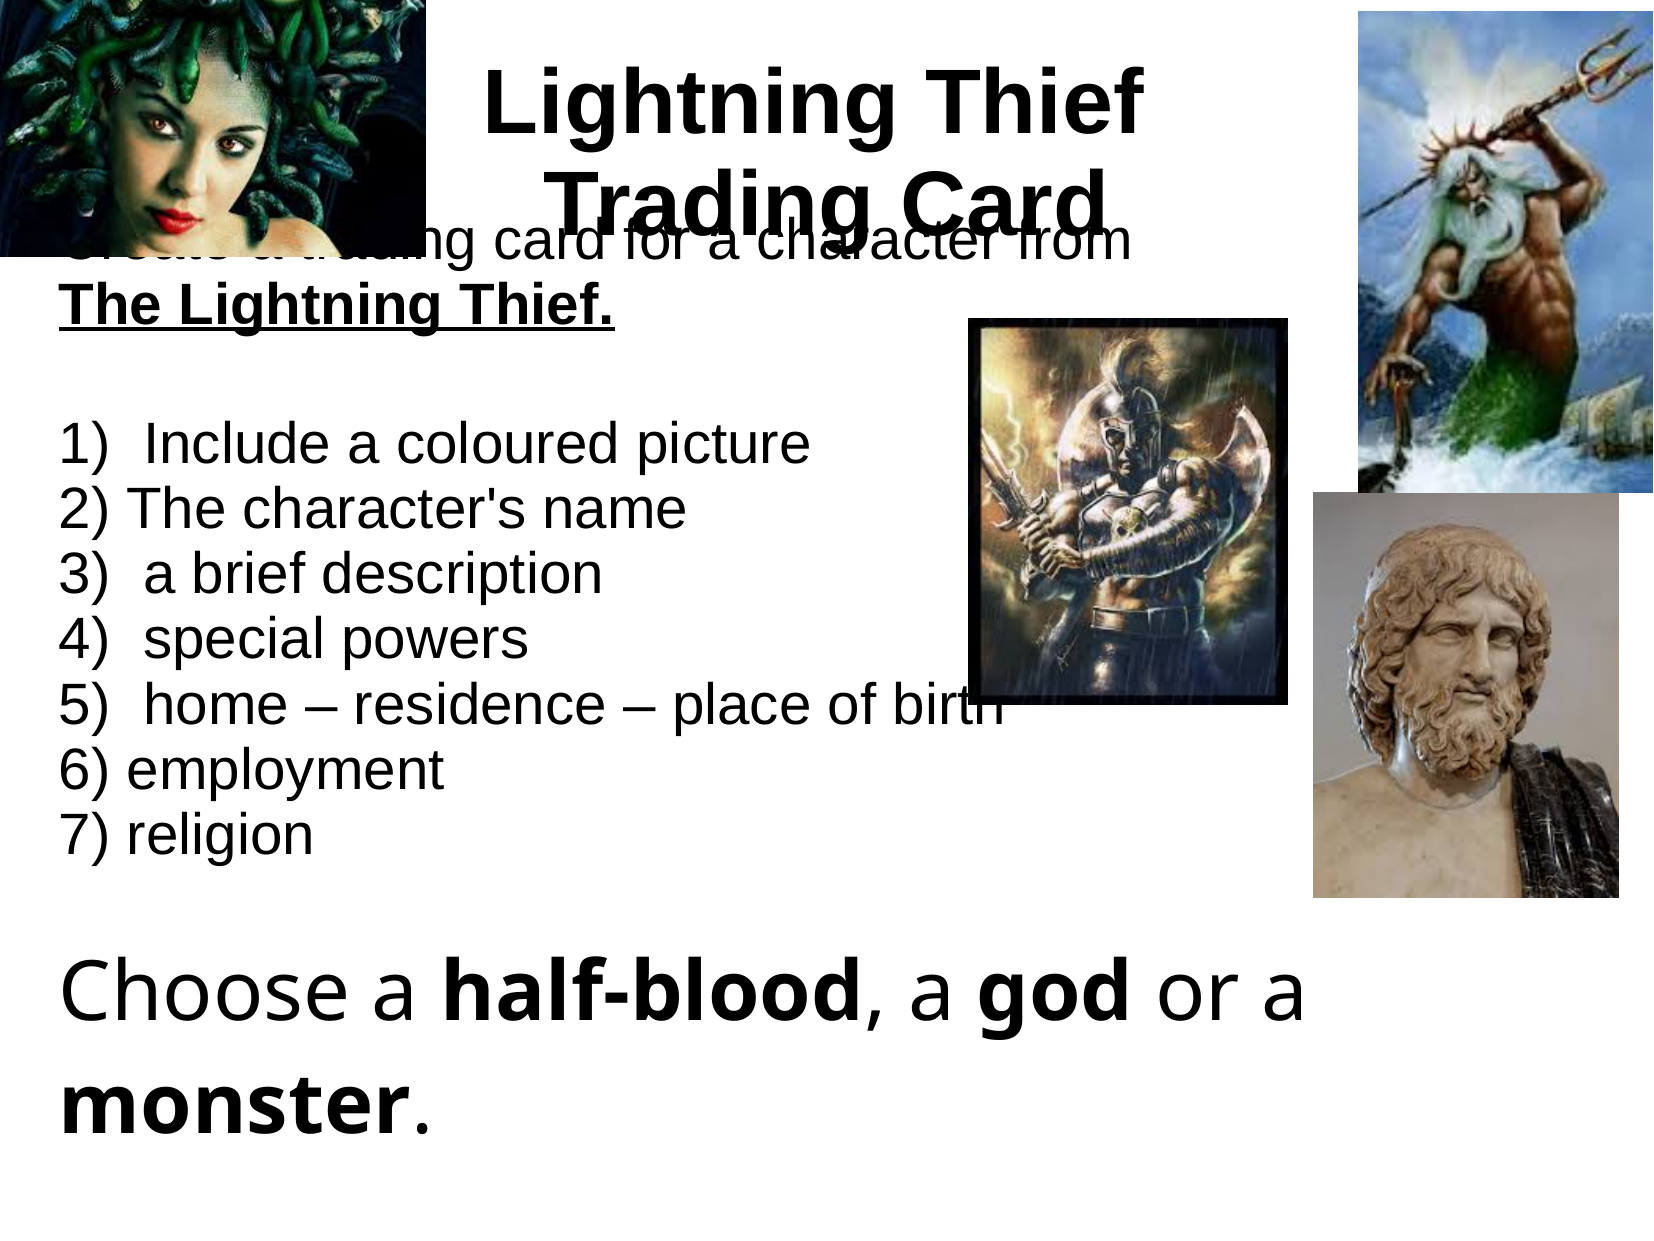

# Lightning Thief Trading Card
Create a trading card for a character from
The Lightning Thief.
1) Include a coloured picture
2) The character's name
3) a brief description
4) special powers
5) home – residence – place of birth
6) employment
7) religion
Choose a half-blood, a god or a monster.